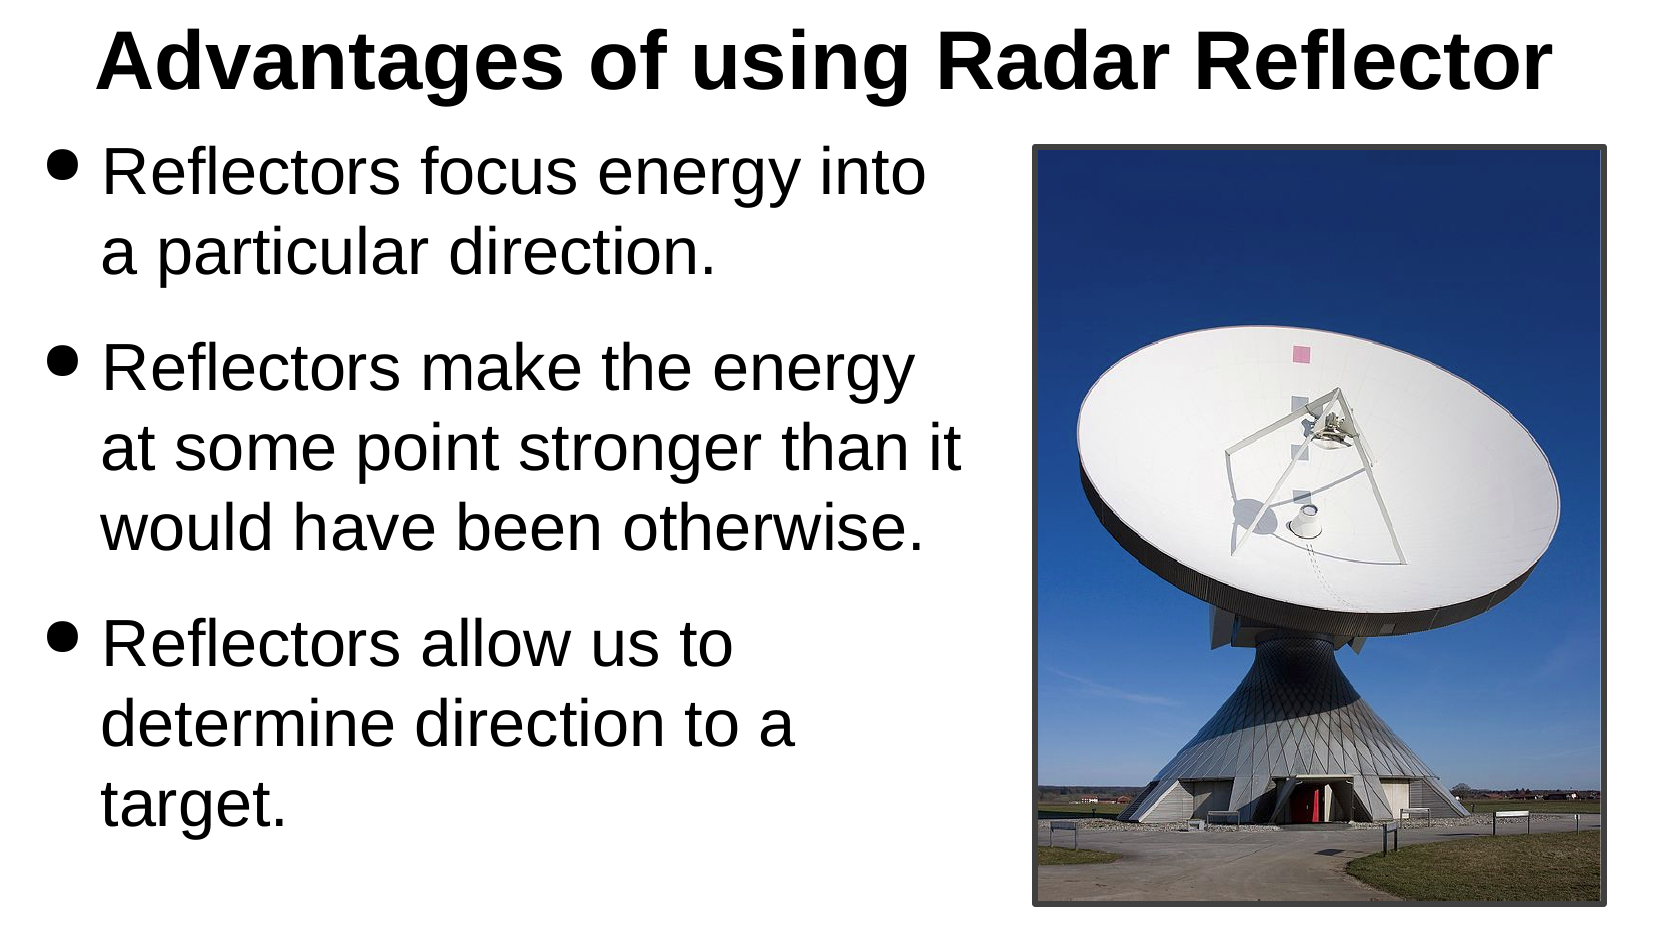

# Advantages of using Radar Reflector
 Reflectors focus energy into a particular direction.
 Reflectors make the energy at some point stronger than it would have been otherwise.
 Reflectors allow us to determine direction to a target.